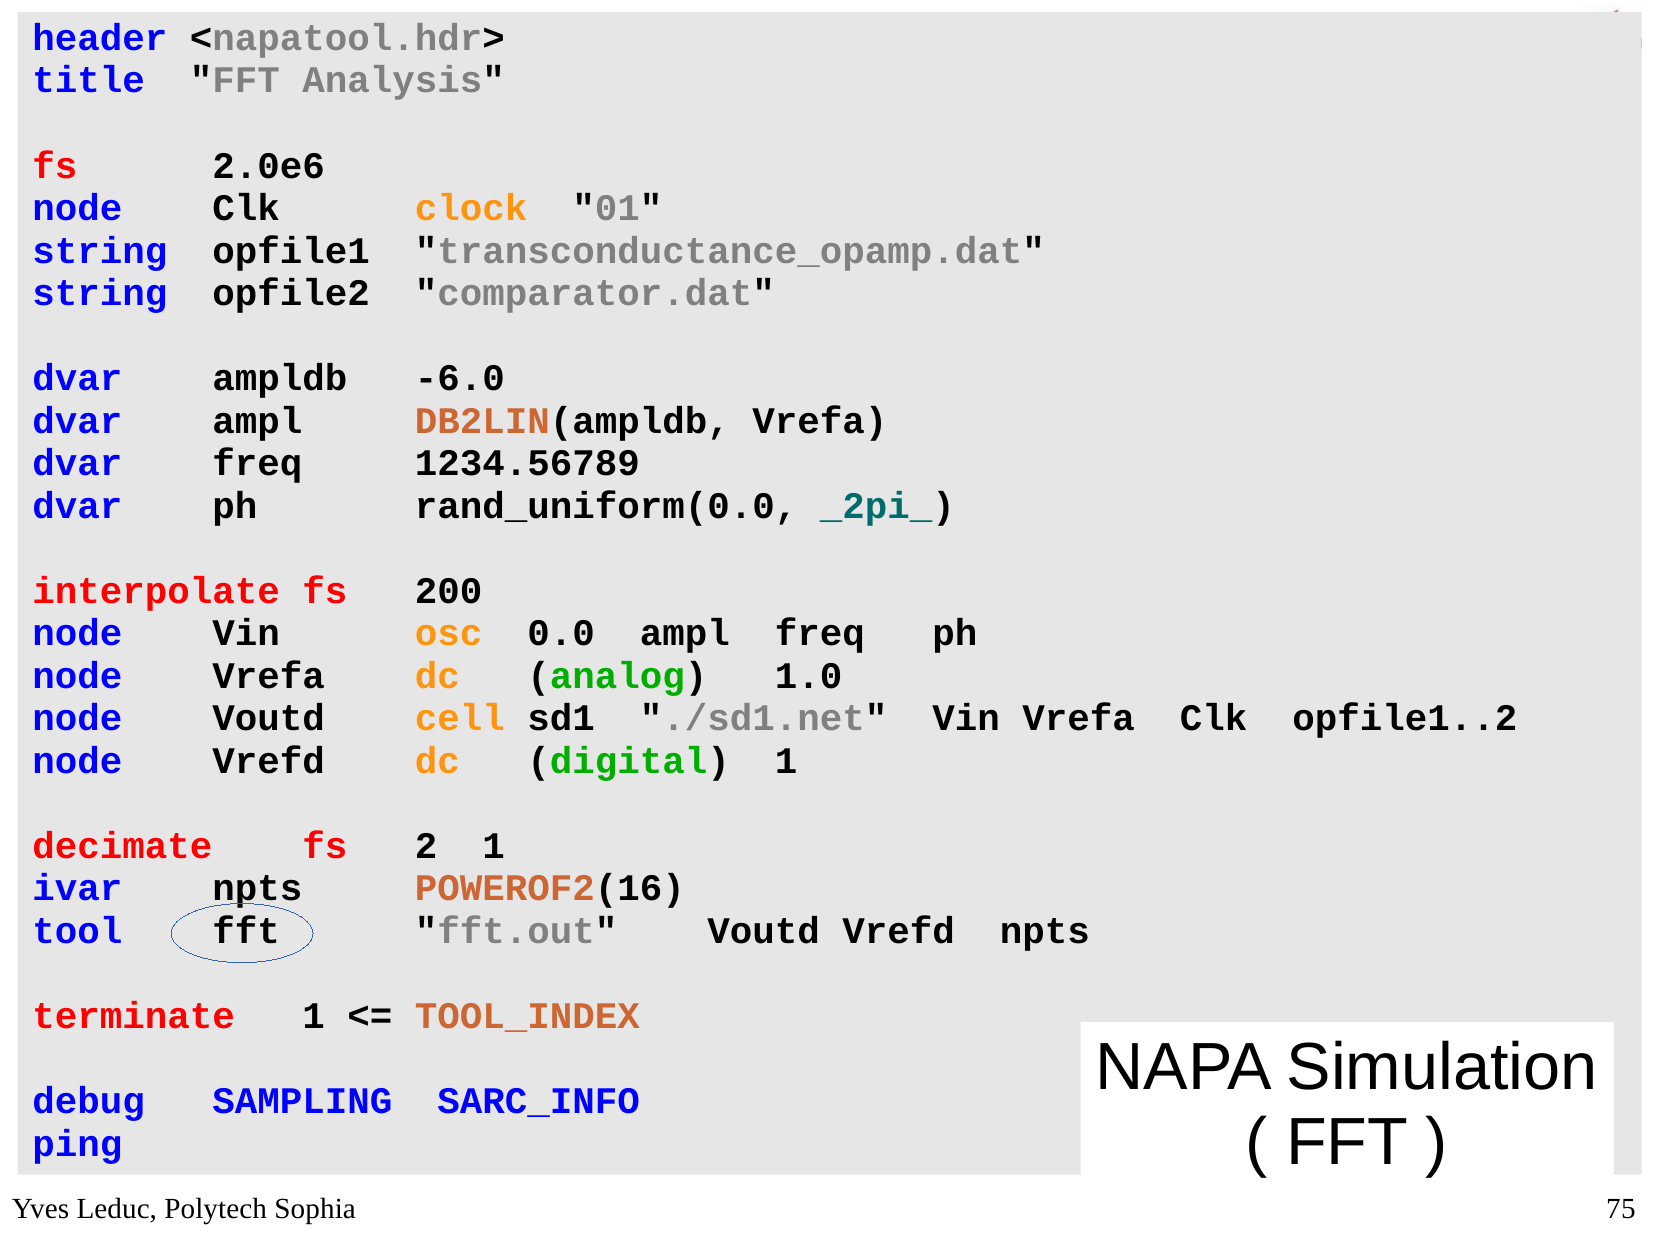

header <napatool.hdr>
title "FFT Analysis"
fs 2.0e6
node Clk clock "01"
string opfile1 "transconductance_opamp.dat"
string opfile2 "comparator.dat"
dvar ampldb -6.0
dvar ampl DB2LIN(ampldb, Vrefa)
dvar freq 1234.56789
dvar ph rand_uniform(0.0, _2pi_)
interpolate fs 200
node Vin osc 0.0 ampl freq ph
node Vrefa dc (analog) 1.0
node Voutd cell sd1 "./sd1.net" Vin Vrefa Clk opfile1..2
node Vrefd dc (digital) 1
decimate fs 2 1
ivar npts POWEROF2(16)
tool fft "fft.out" Voutd Vrefd npts
terminate 1 <= TOOL_INDEX
debug SAMPLING SARC_INFO
ping
NAPA Simulation
( FFT )
Yves Leduc, Polytech Sophia
75